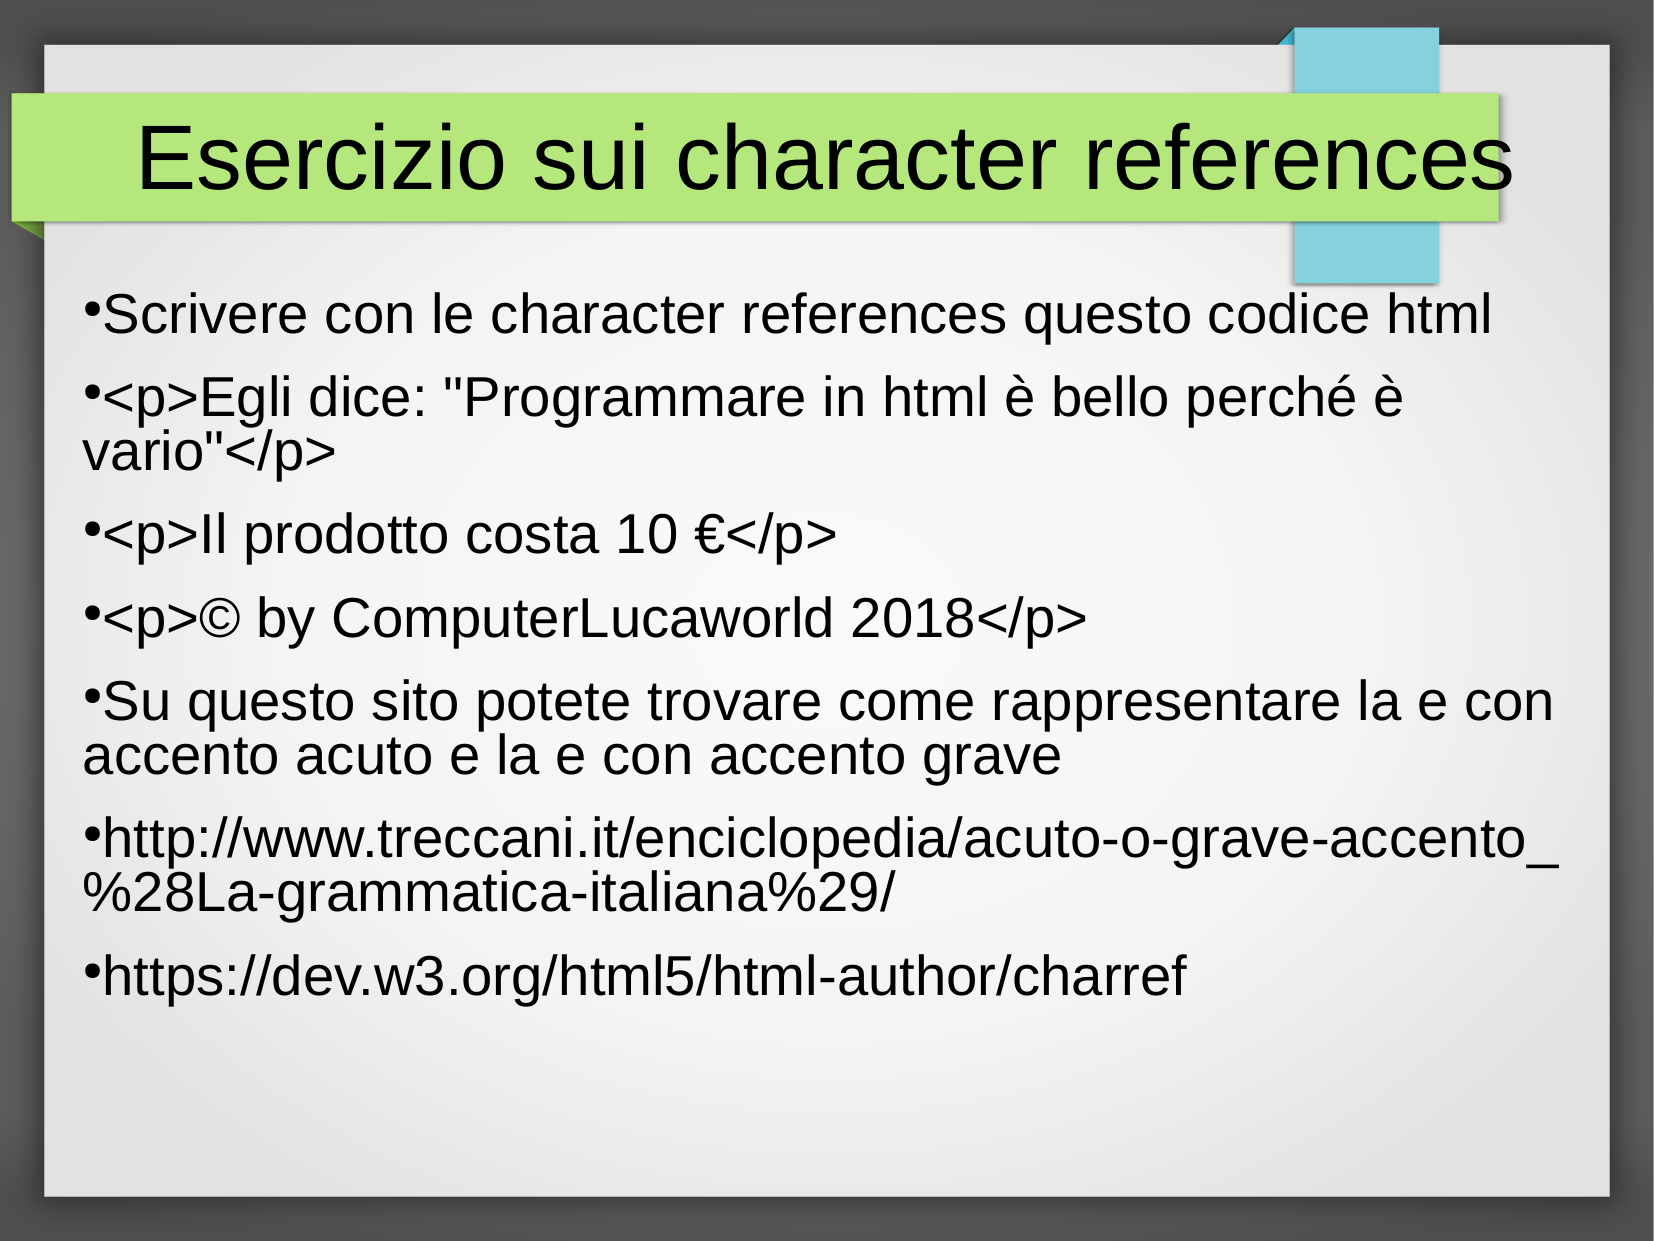

# Esercizio sui character references
Scrivere con le character references questo codice html
<p>Egli dice: "Programmare in html è bello perché è vario"</p>
<p>Il prodotto costa 10 €</p>
<p>© by ComputerLucaworld 2018</p>
Su questo sito potete trovare come rappresentare la e con accento acuto e la e con accento grave
http://www.treccani.it/enciclopedia/acuto-o-grave-accento_%28La-grammatica-italiana%29/
https://dev.w3.org/html5/html-author/charref